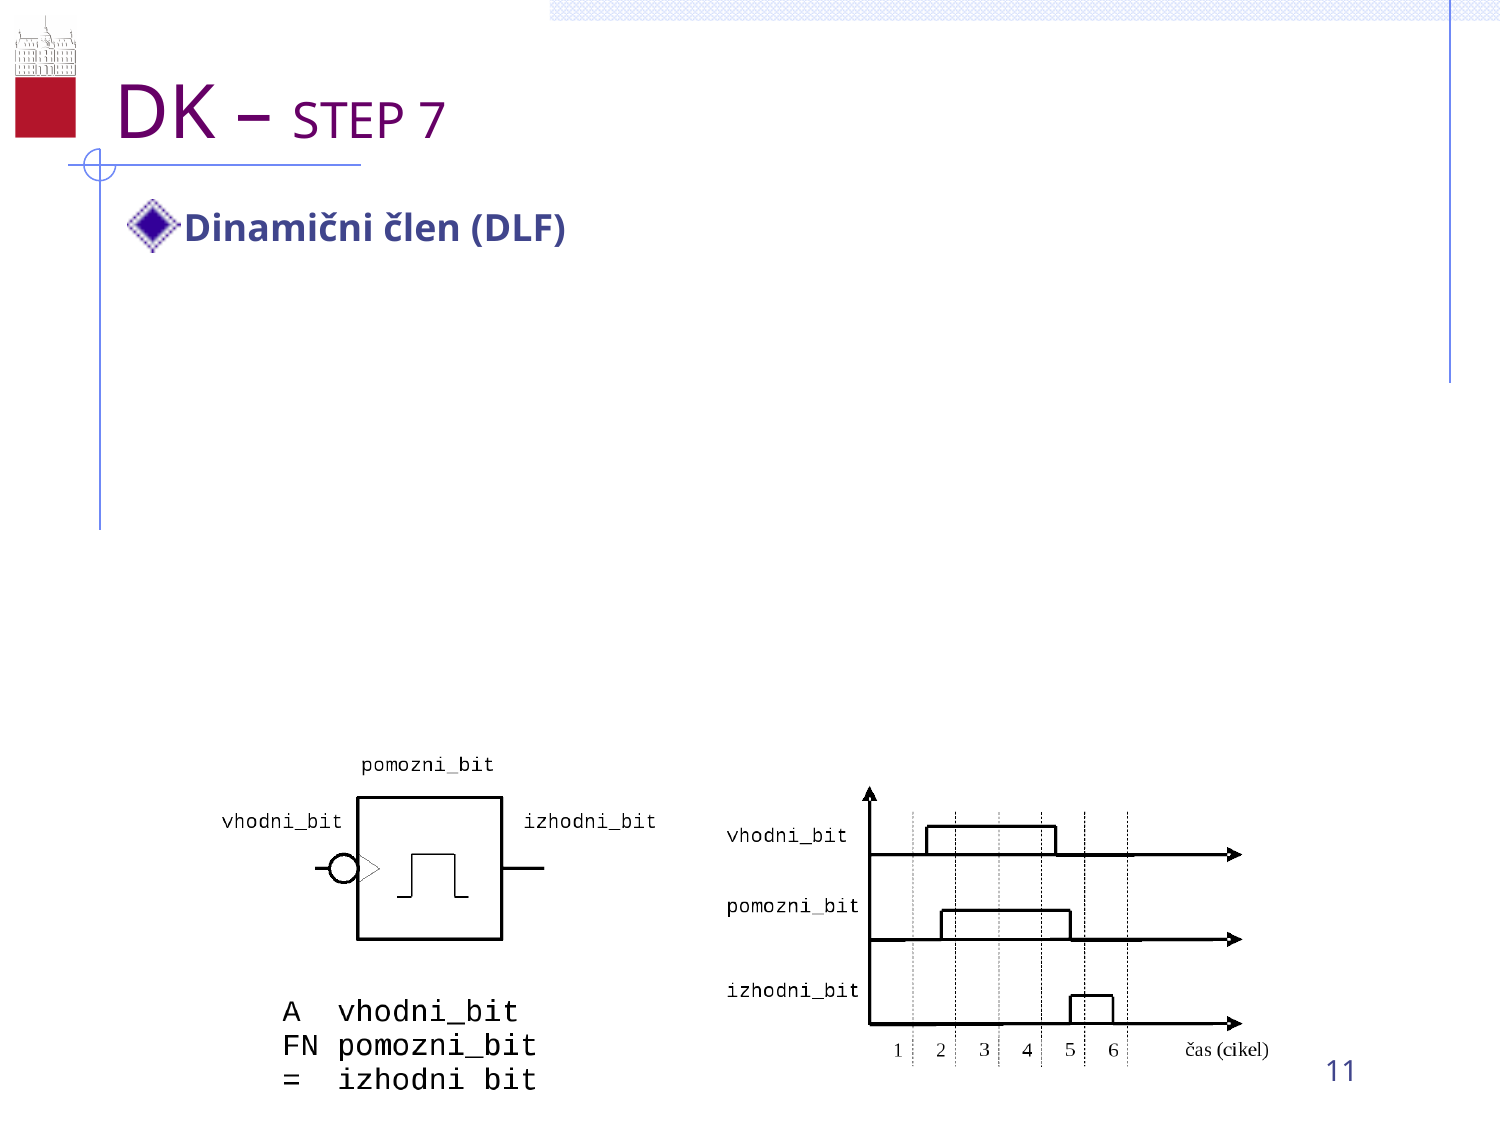

DK – STEP 7
# Dinamični člen (DLF)